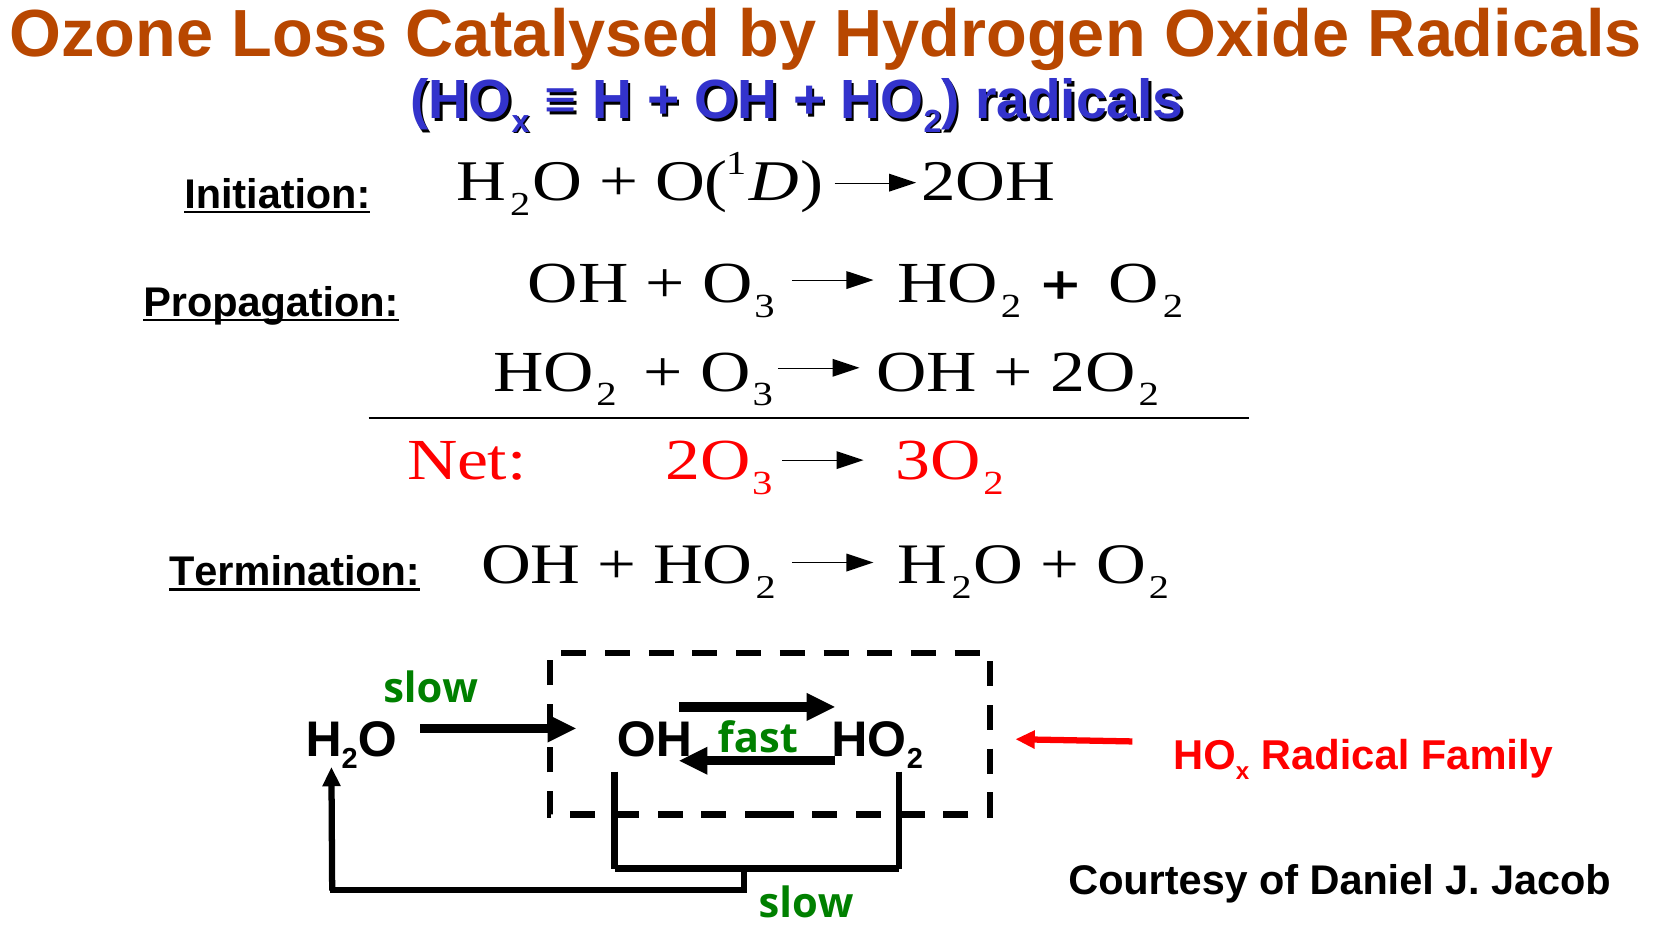

# Ozone loss catalyzed by hydrogen oxide (HOx ≡ H + OH + HO2) radicals
Ozone Loss Catalysed by Hydrogen Oxide Radicals
Initiation:
Propagation:
Termination:
slow
H2O
OH HO2
fast
HOx Radical Family
Courtesy of Daniel J. Jacob
slow